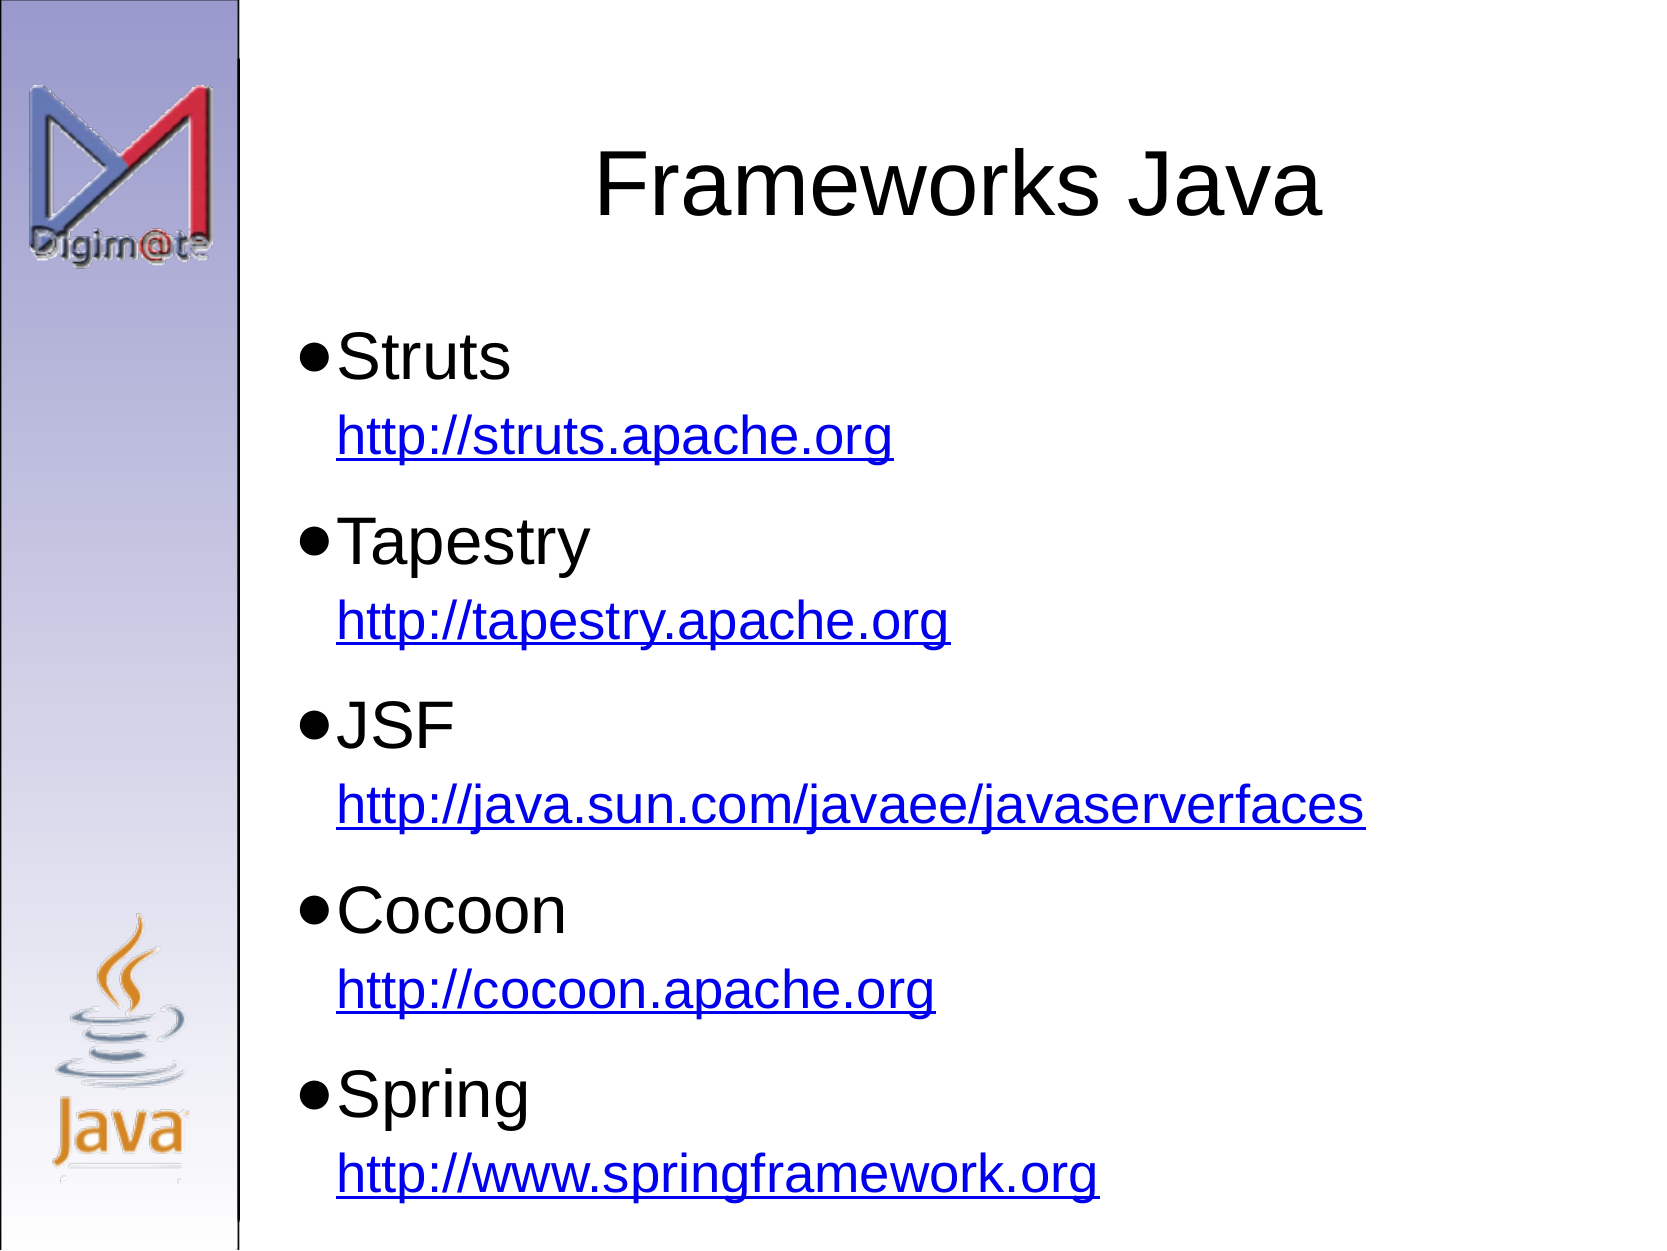

# Frameworks Java
Struts
http://struts.apache.org
Tapestry
http://tapestry.apache.org
JSF
http://java.sun.com/javaee/javaserverfaces
Cocoon
http://cocoon.apache.org
Spring
http://www.springframework.org